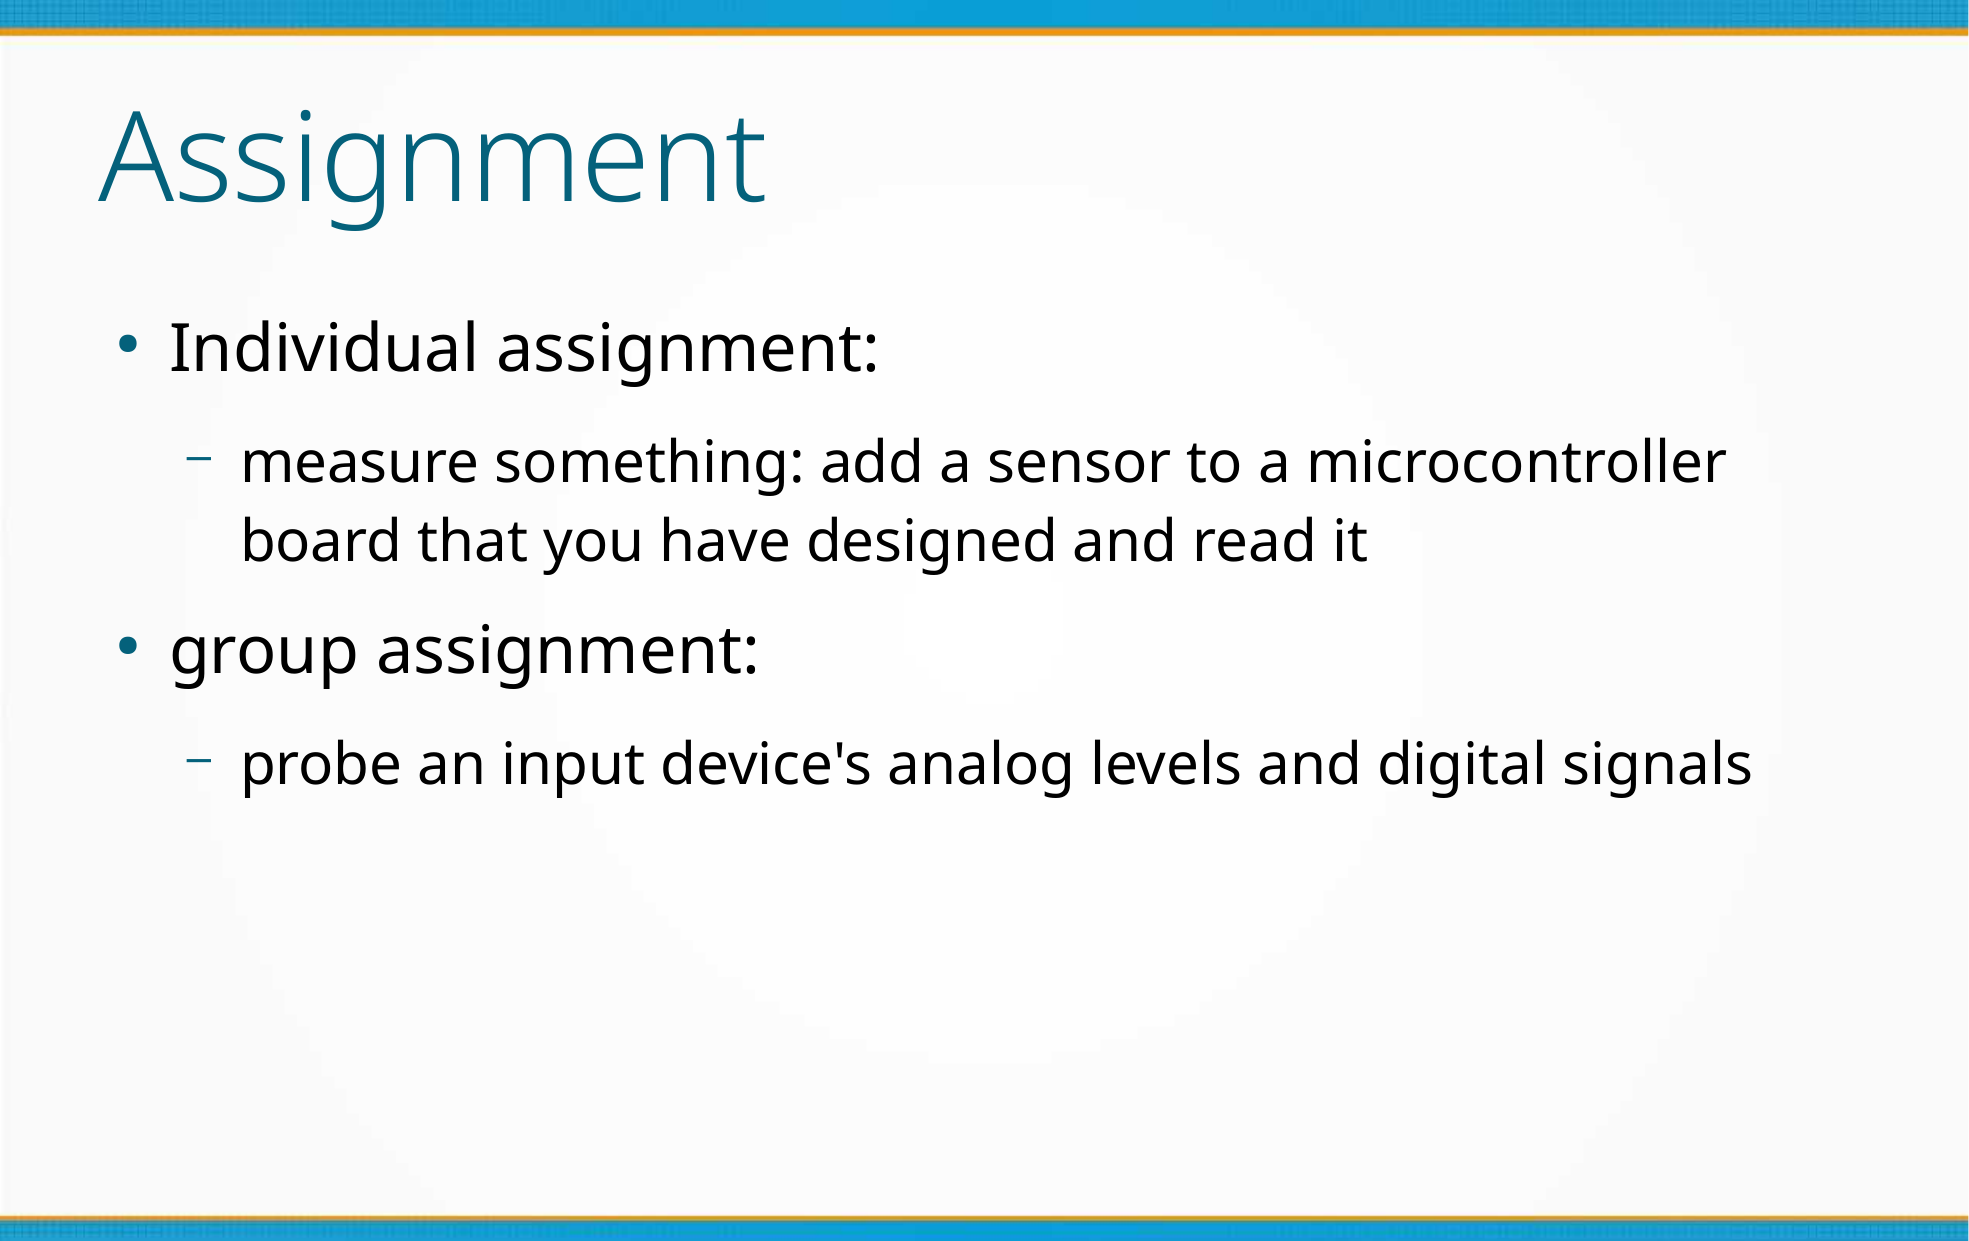

# Assignment
Individual assignment:
measure something: add a sensor to a microcontroller board that you have designed and read it
group assignment:
probe an input device's analog levels and digital signals